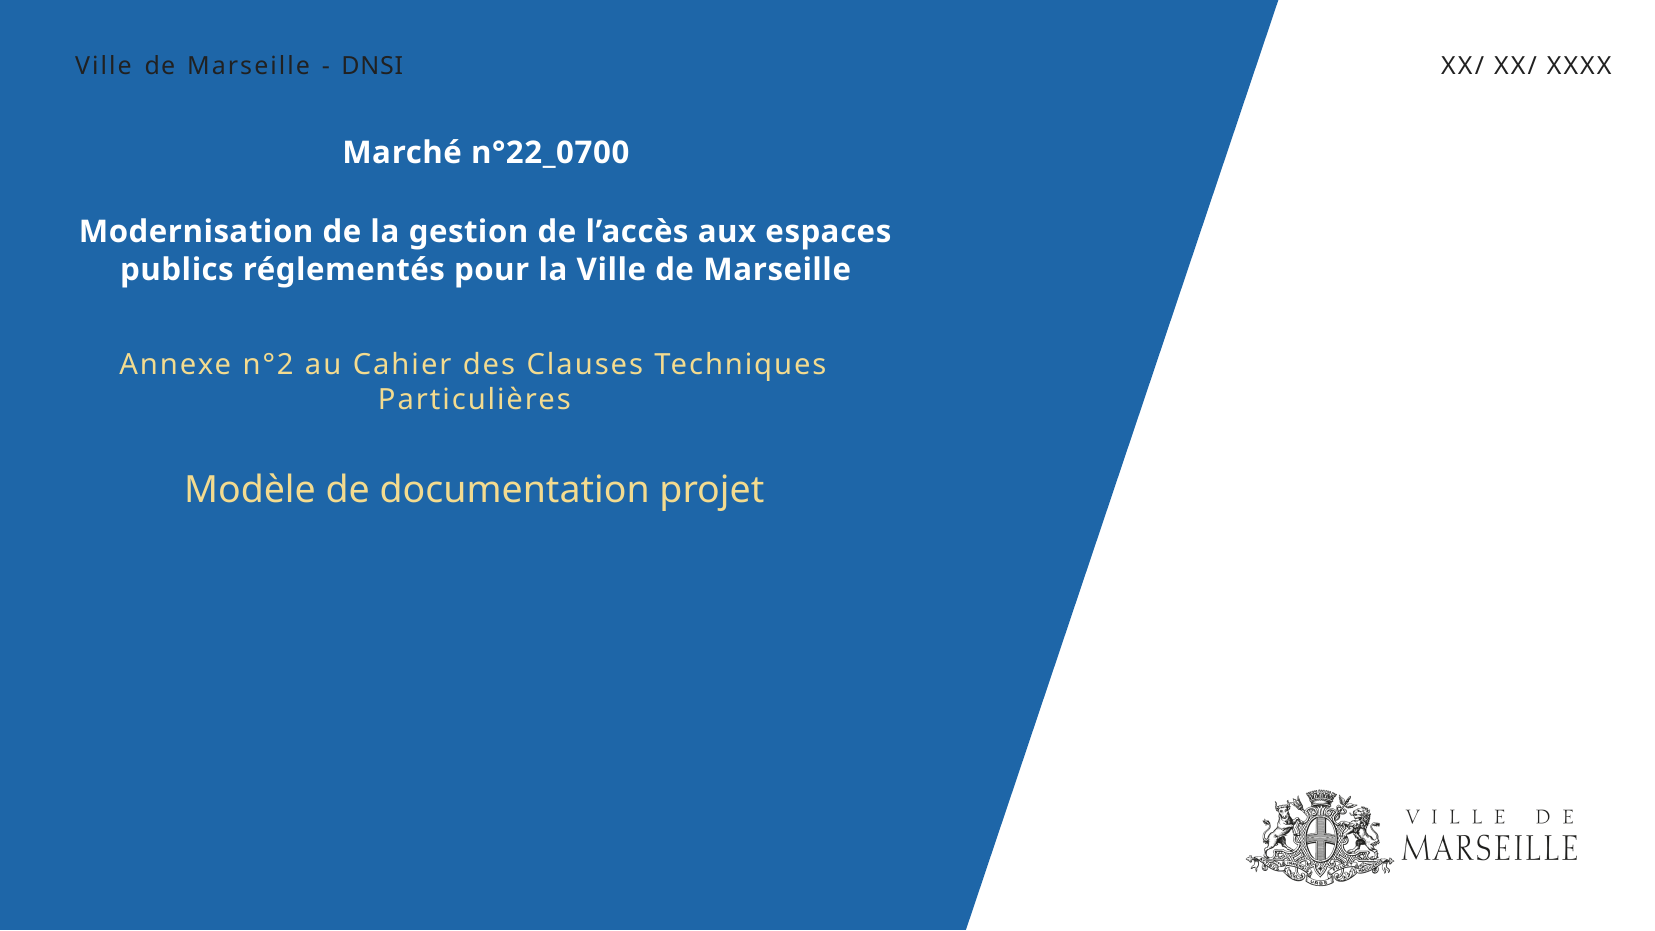

Ville de Marseille - DNSI
XX/ XX/ XXXX
Marché n°22_0700
Modernisation de la gestion de l’accès aux espaces publics réglementés pour la Ville de Marseille
Annexe n°2 au Cahier des Clauses Techniques Particulières
Modèle de documentation projet